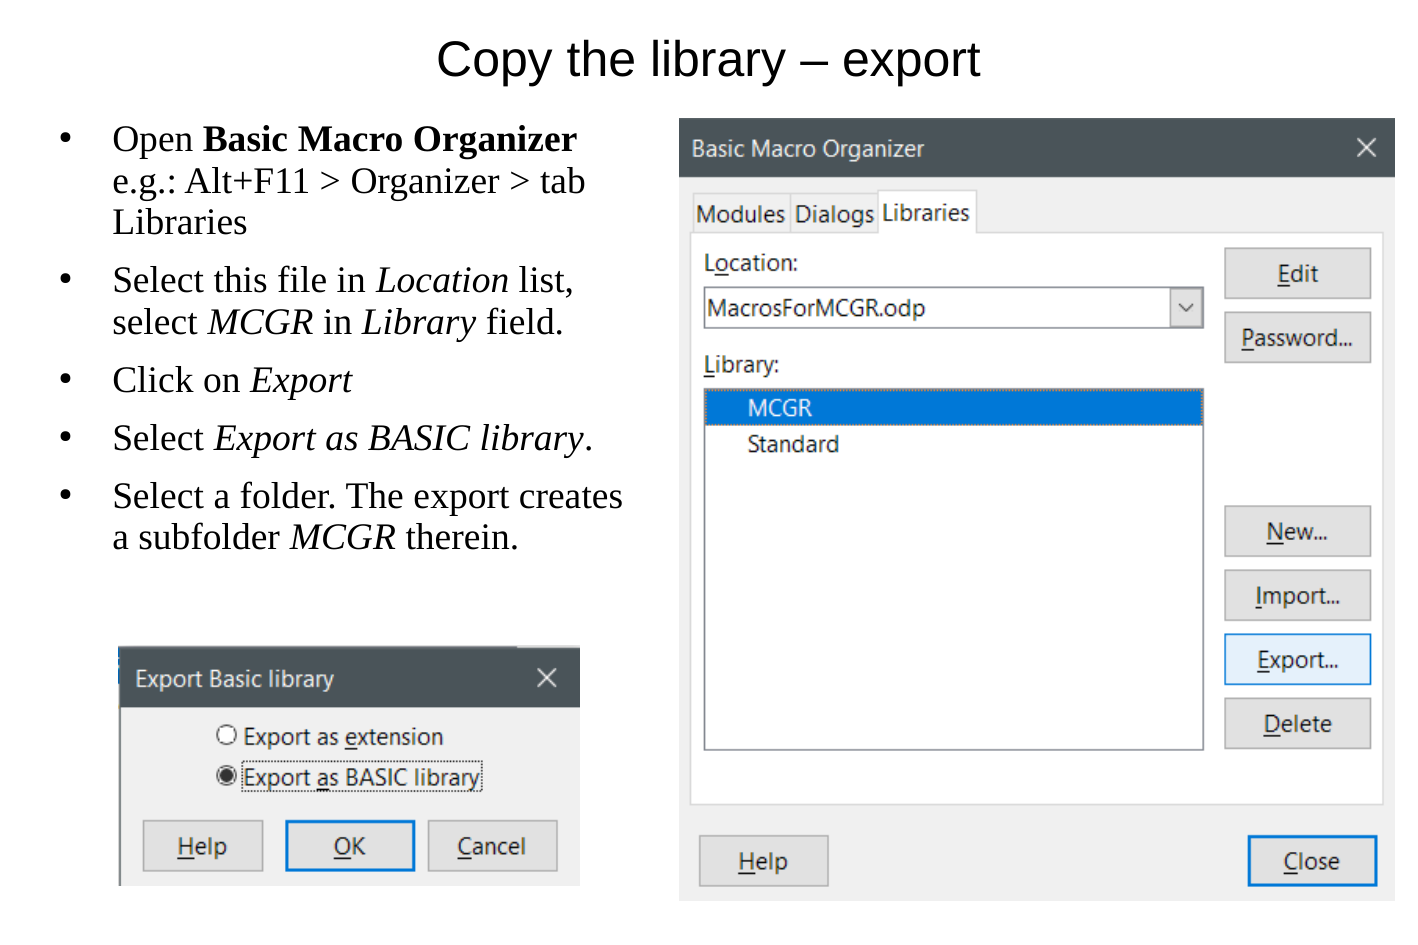

# Copy the library – export
Open Basic Macro Organizer
e.g.: Alt+F11 > Organizer > tab Libraries
Select this file in Location list, select MCGR in Library field.
Click on Export
Select Export as BASIC library.
Select a folder. The export creates a subfolder MCGR therein.